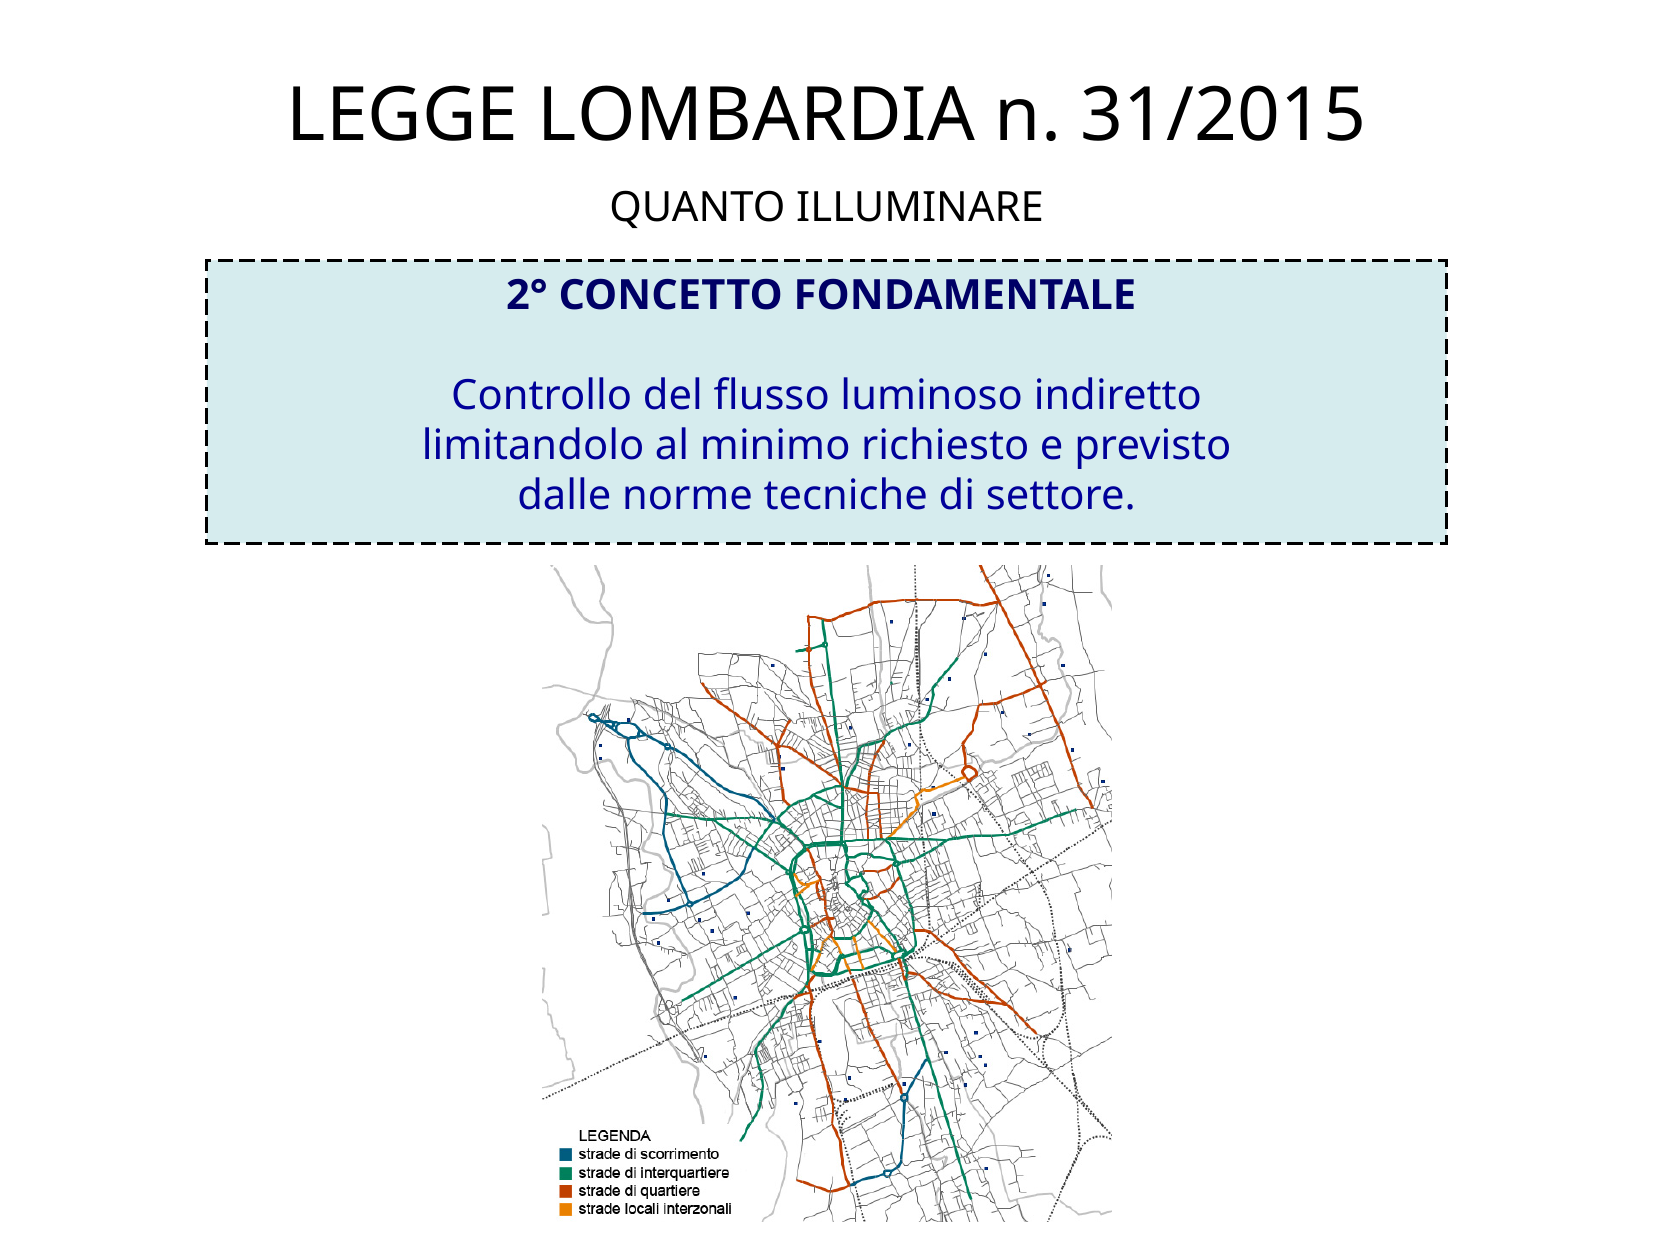

# LEGGE LOMBARDIA n. 31/2015
QUANTO ILLUMINARE
2° CONCETTO FONDAMENTALE
Controllo del flusso luminoso indiretto
limitandolo al minimo richiesto e previsto
dalle norme tecniche di settore.